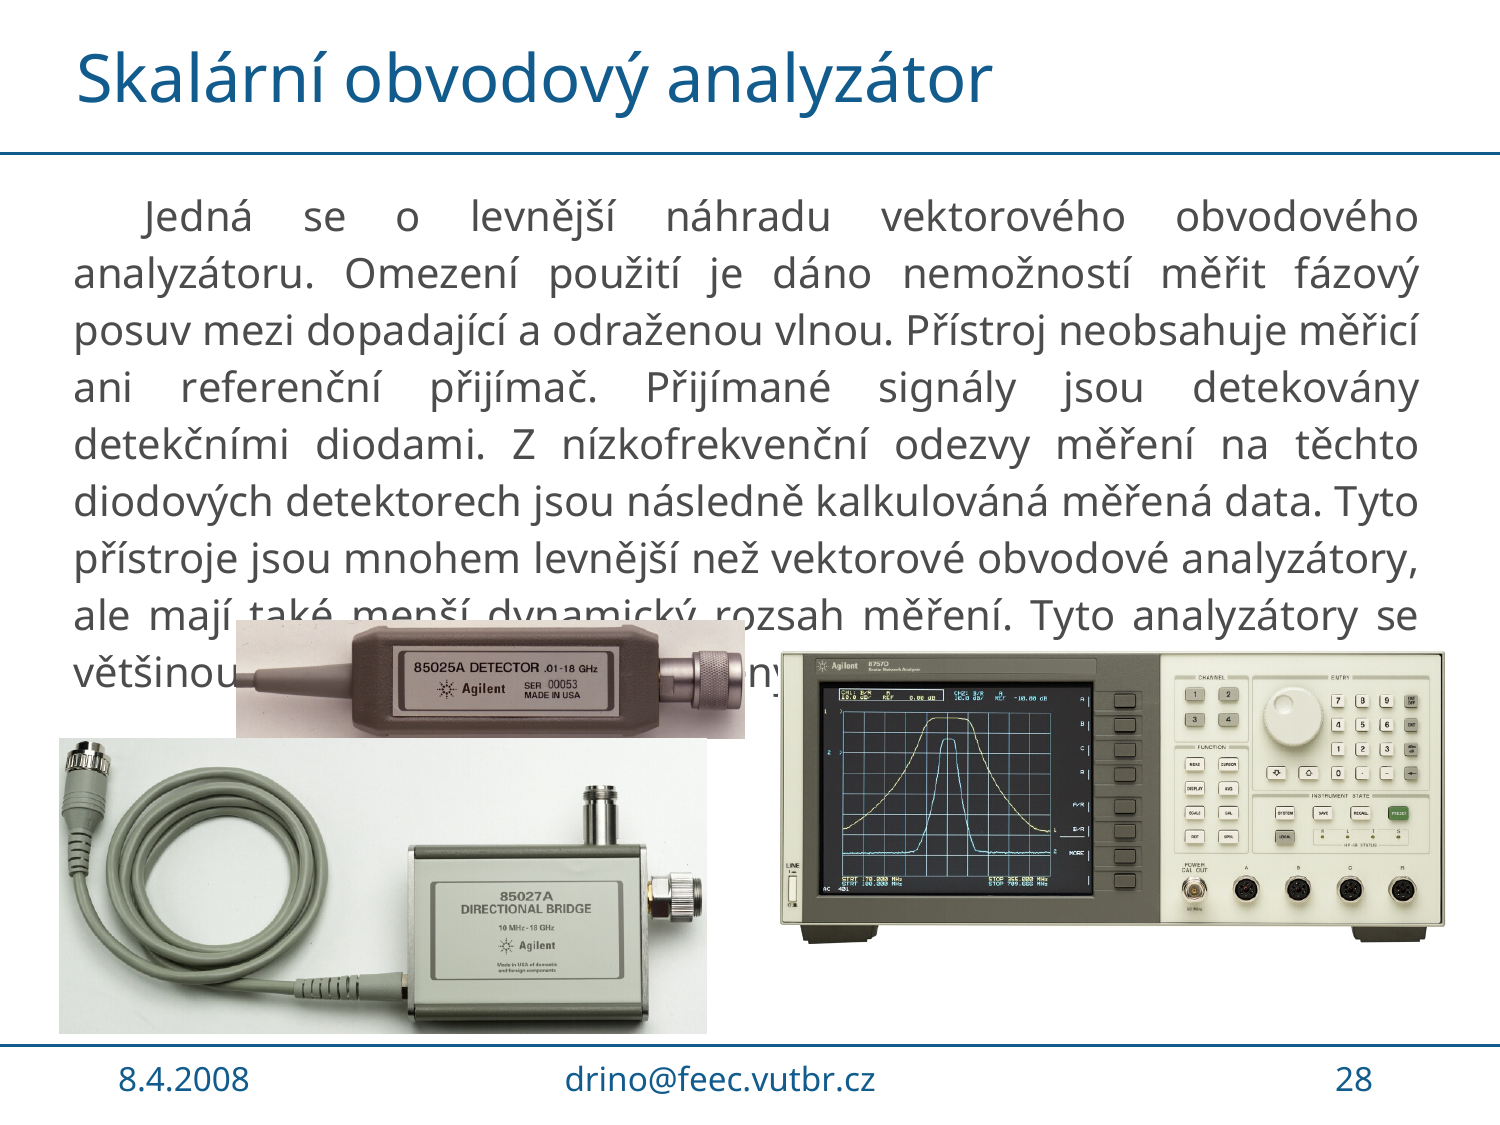

# Skalární obvodový analyzátor
Jedná se o levnější náhradu vektorového obvodového analyzátoru. Omezení použití je dáno nemožností měřit fázový posuv mezi dopadající a odraženou vlnou. Přístroj neobsahuje měřicí ani referenční přijímač. Přijímané signály jsou detekovány detekčními diodami. Z nízkofrekvenční odezvy měření na těchto diodových detektorech jsou následně kalkulováná měřená data. Tyto přístroje jsou mnohem levnější než vektorové obvodové analyzátory, ale mají také menší dynamický rozsah měření. Tyto analyzátory se většinou kalibrují na zkrat a otevřený konec vedení.
8.4.2008
drino@feec.vutbr.cz